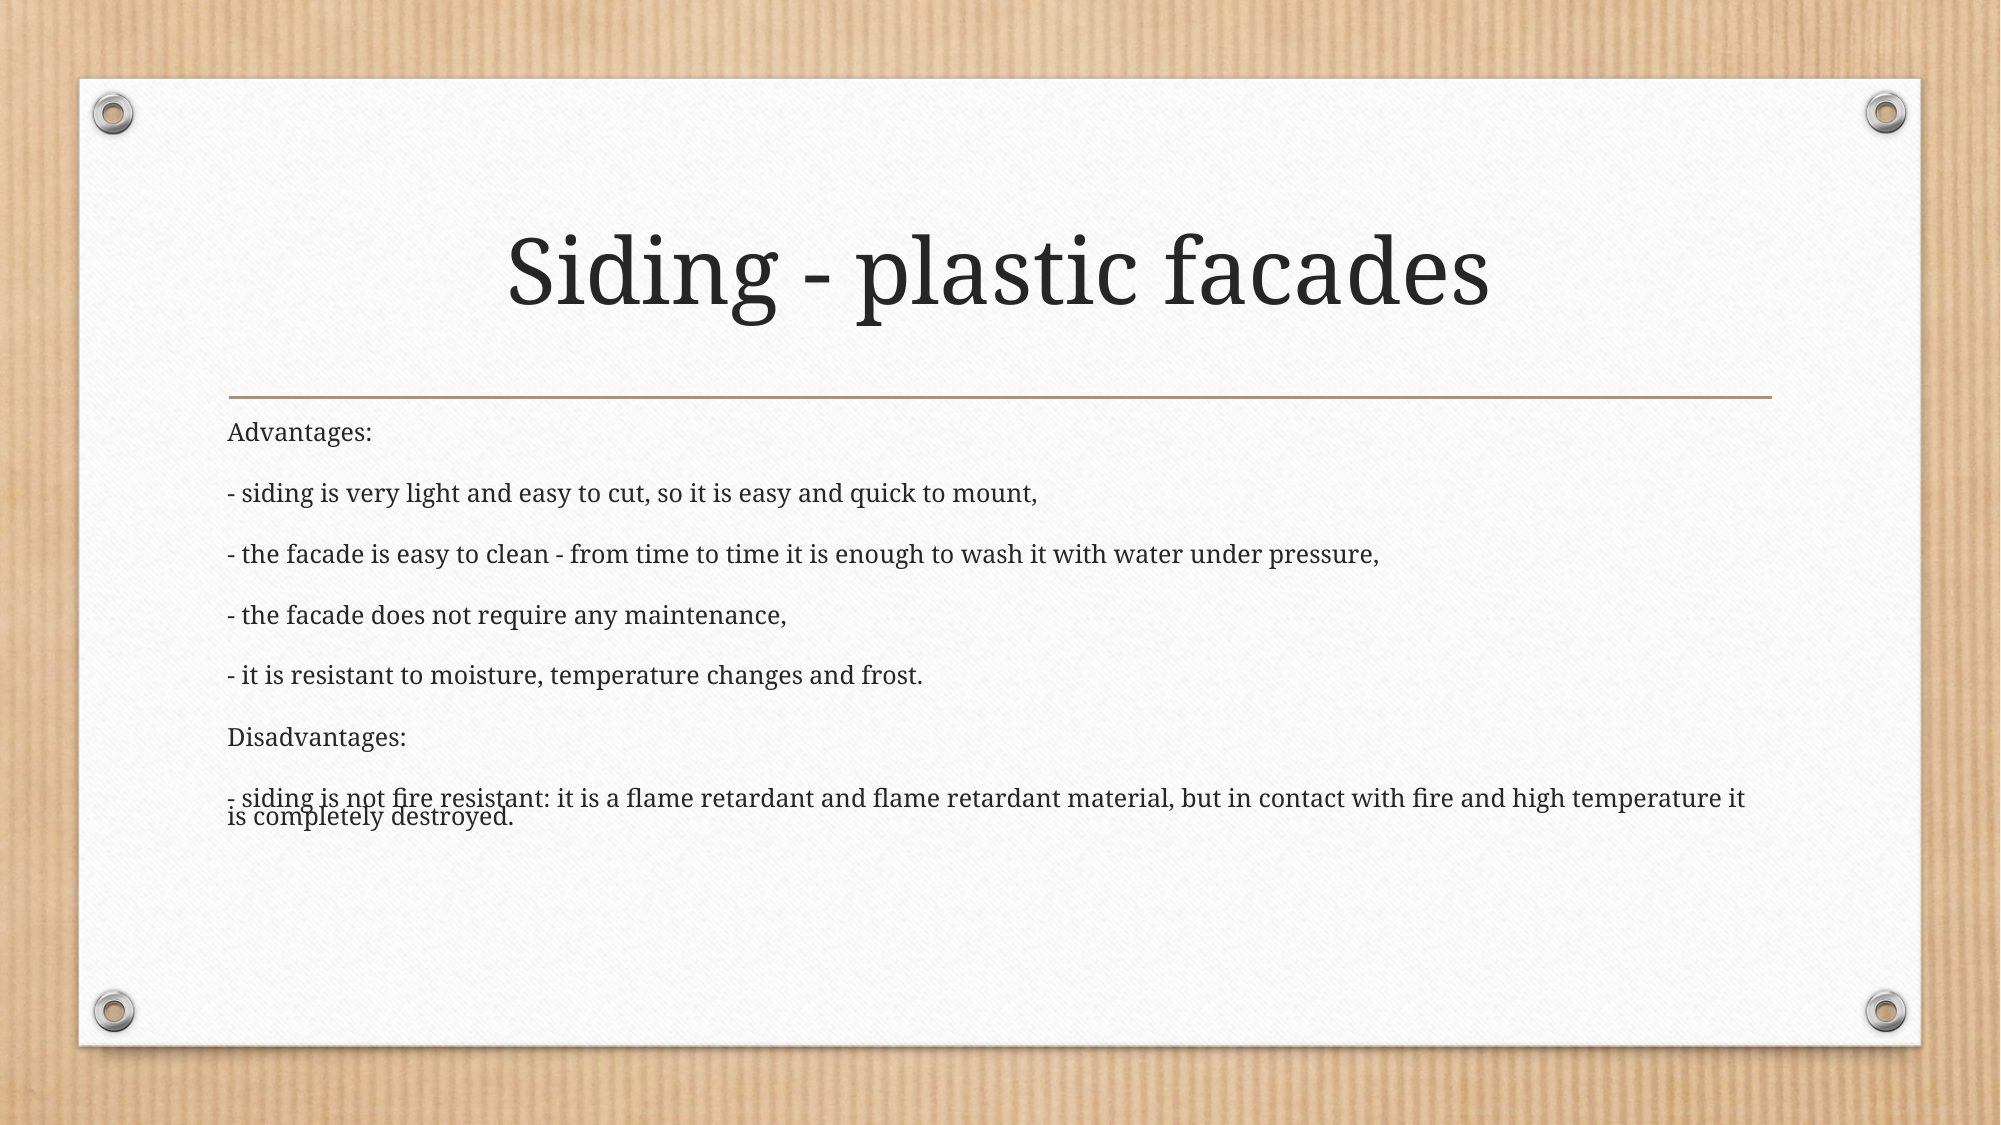

# Siding - plastic facades
Advantages:
- siding is very light and easy to cut, so it is easy and quick to mount,
- the facade is easy to clean - from time to time it is enough to wash it with water under pressure,
- the facade does not require any maintenance,
- it is resistant to moisture, temperature changes and frost.
Disadvantages:
- siding is not fire resistant: it is a flame retardant and flame retardant material, but in contact with fire and high temperature it is completely destroyed.